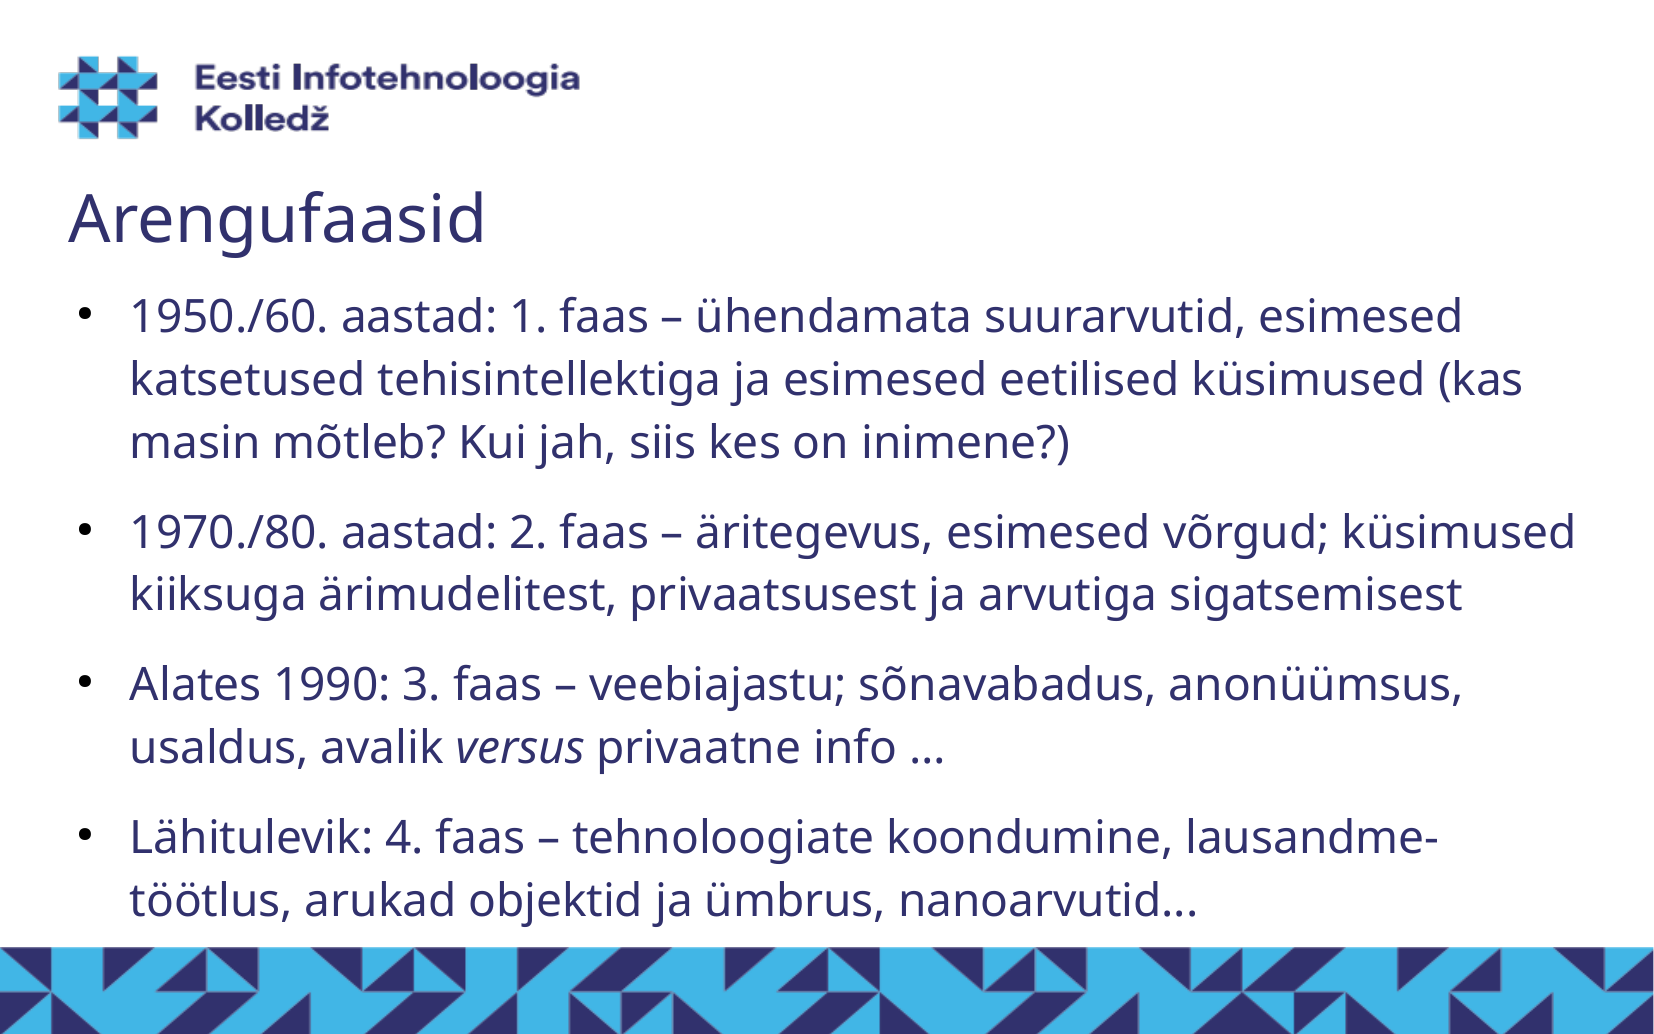

# Arengufaasid
1950./60. aastad: 1. faas – ühendamata suurarvutid, esimesed katsetused tehisintellektiga ja esimesed eetilised küsimused (kas masin mõtleb? Kui jah, siis kes on inimene?)
1970./80. aastad: 2. faas – äritegevus, esimesed võrgud; küsimused kiiksuga ärimudelitest, privaatsusest ja arvutiga sigatsemisest
Alates 1990: 3. faas – veebiajastu; sõnavabadus, anonüümsus, usaldus, avalik versus privaatne info …
Lähitulevik: 4. faas – tehnoloogiate koondumine, lausandme-töötlus, arukad objektid ja ümbrus, nanoarvutid...